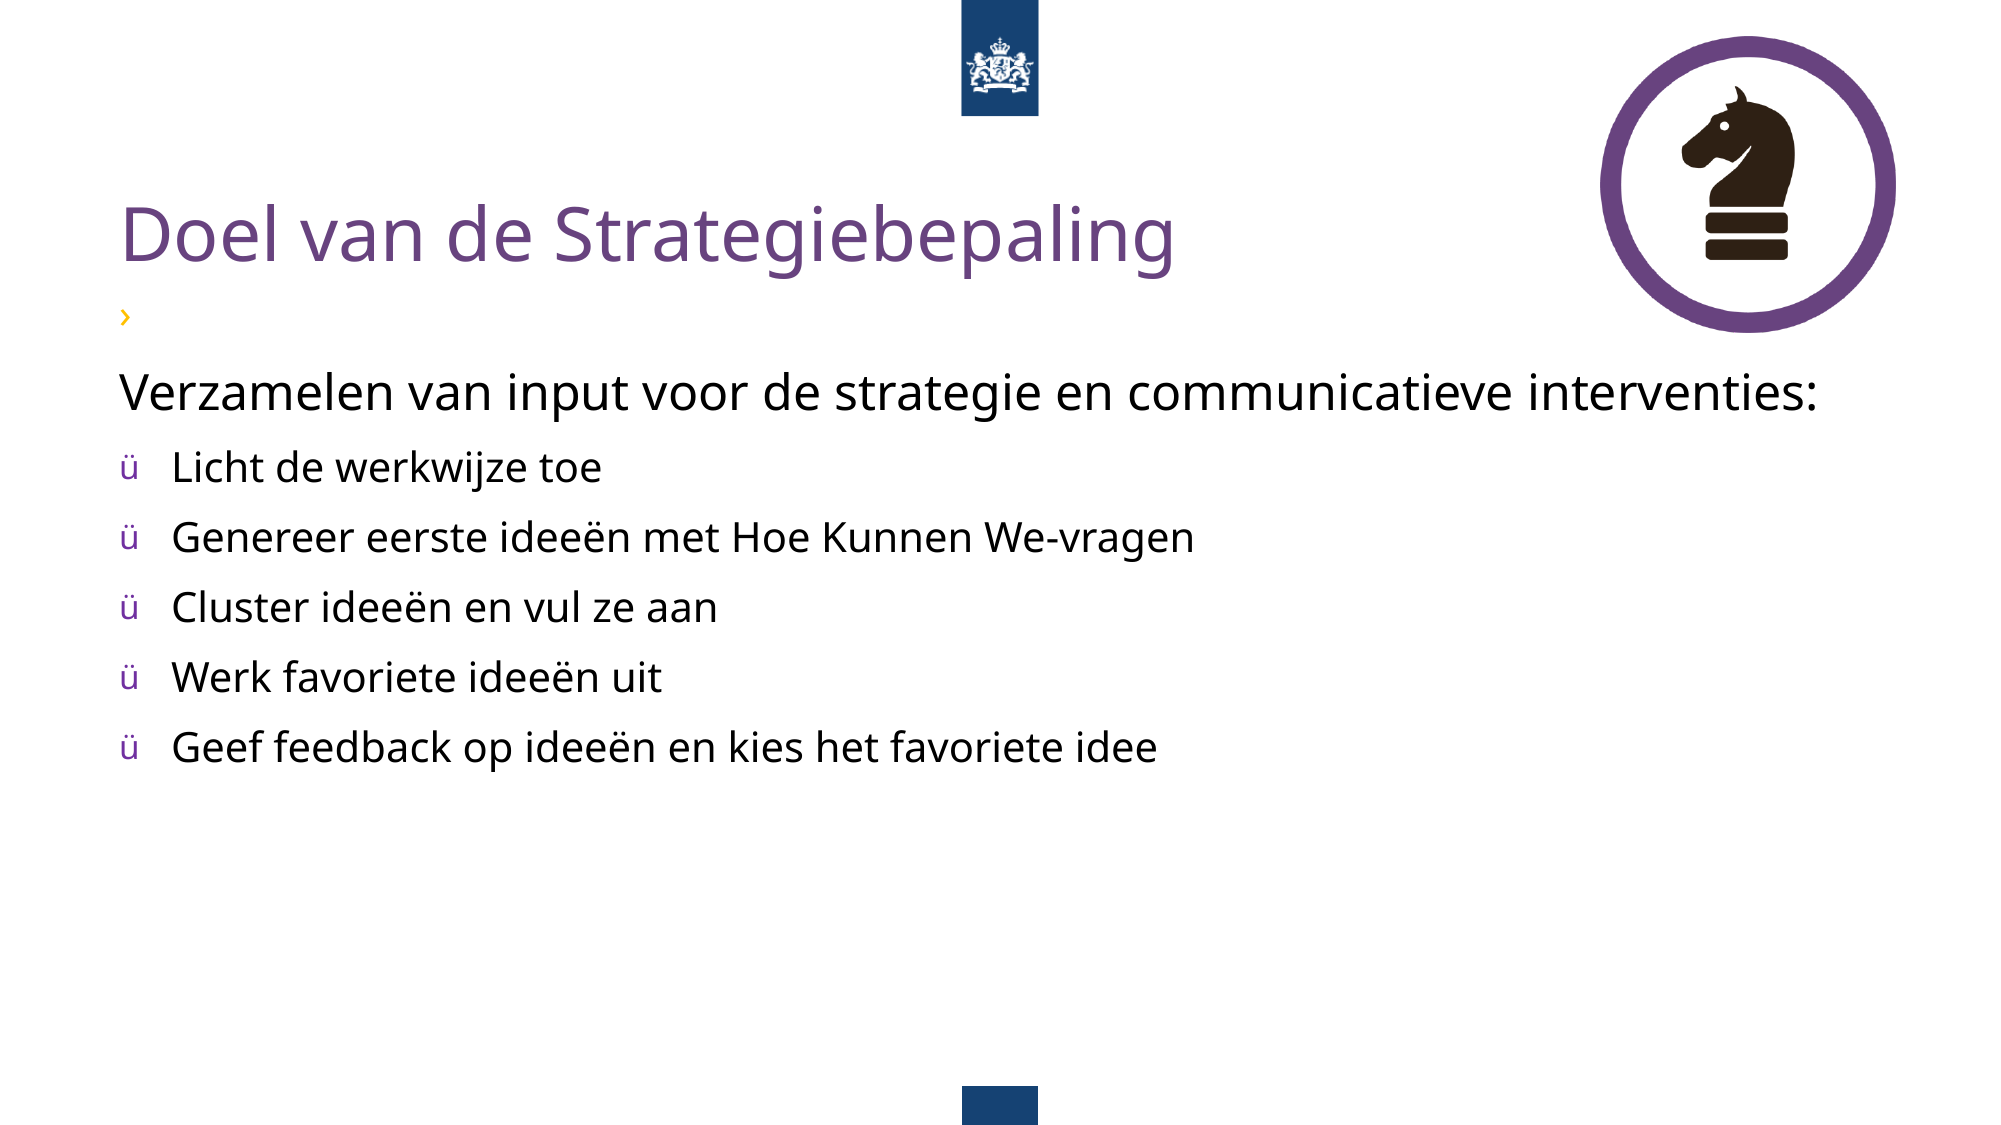

Doel van de Strategiebepaling
# Verzamelen van input voor de strategie en communicatieve interventies:
Licht de werkwijze toe
Genereer eerste ideeën met Hoe Kunnen We-vragen
Cluster ideeën en vul ze aan
Werk favoriete ideeën uit
Geef feedback op ideeën en kies het favoriete idee